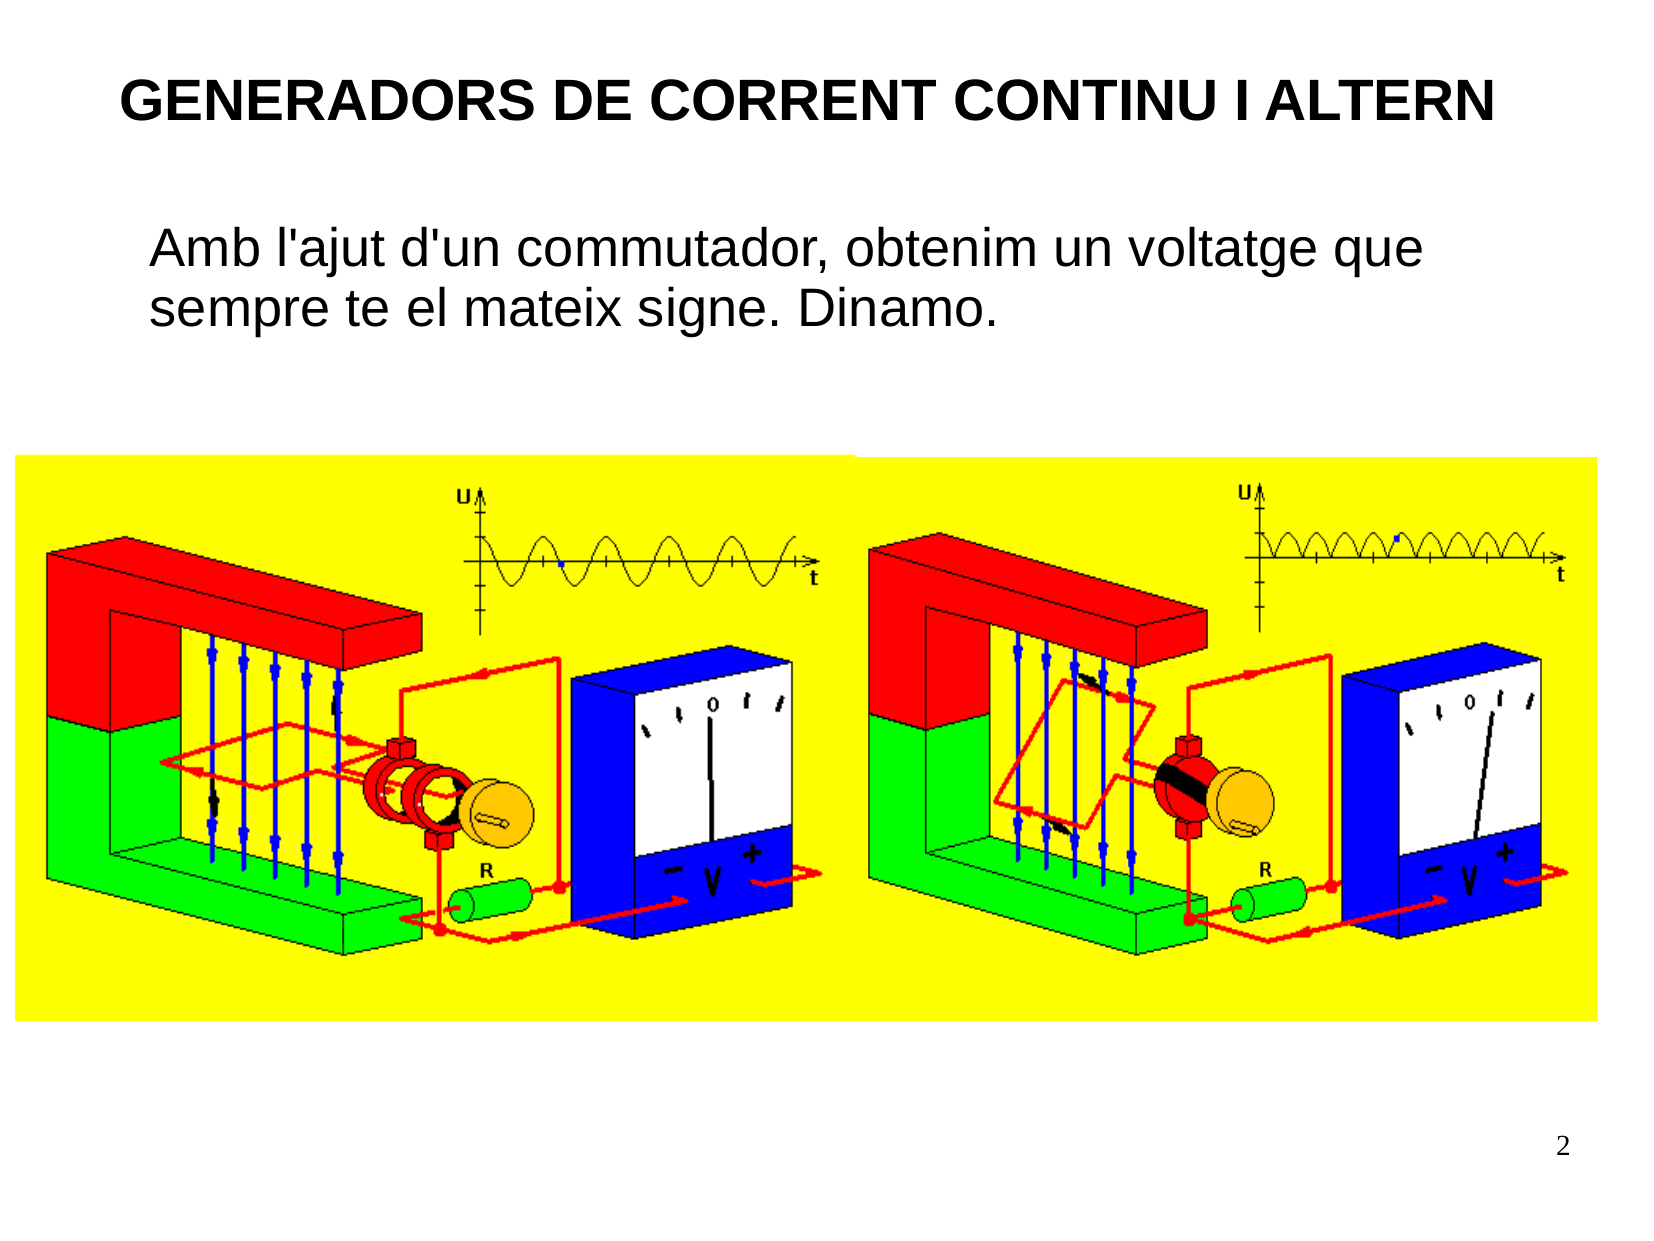

GENERADORS DE CORRENT CONTINU I ALTERN
Amb l'ajut d'un commutador, obtenim un voltatge que sempre te el mateix signe. Dinamo.
2